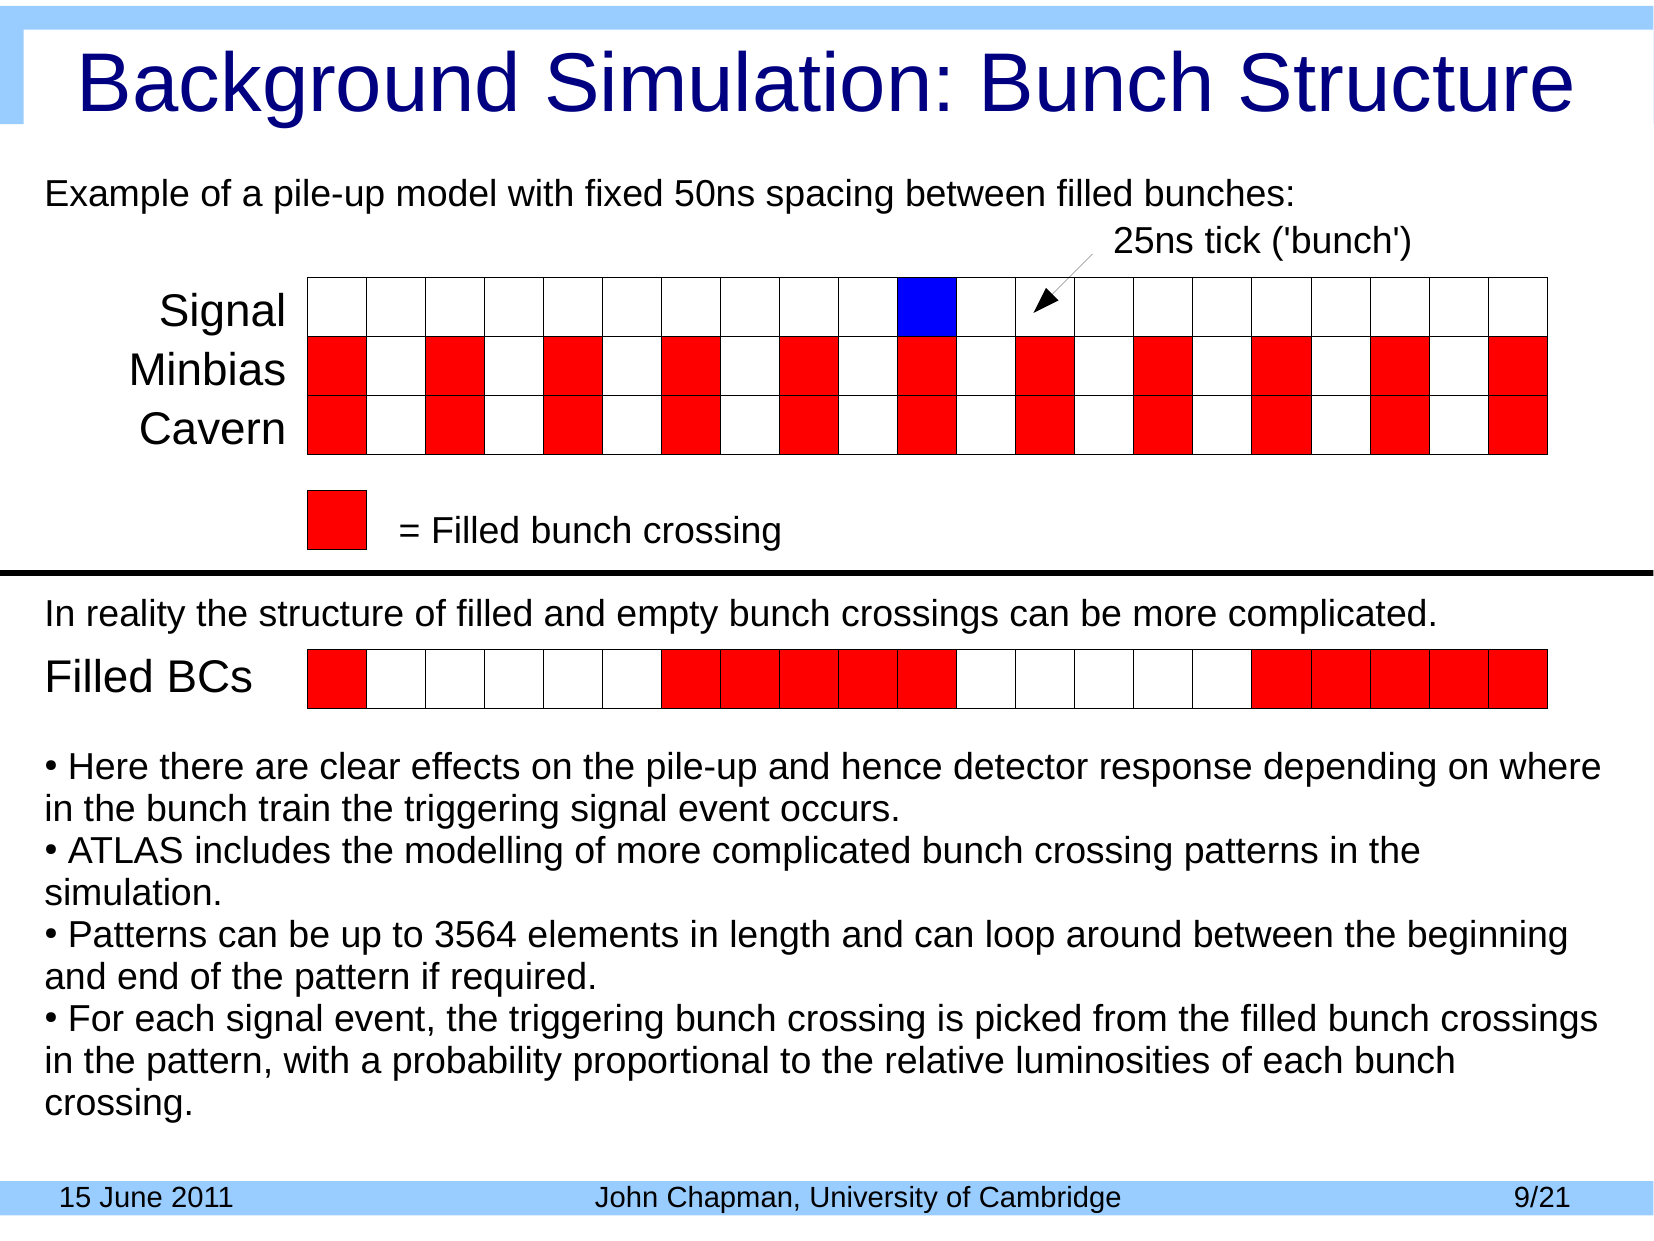

# Background Simulation: Bunch Structure
Example of a pile-up model with fixed 50ns spacing between filled bunches:
25ns tick ('bunch')
Signal
Minbias
Cavern
= Filled bunch crossing
In reality the structure of filled and empty bunch crossings can be more complicated.
Filled BCs
 Here there are clear effects on the pile-up and hence detector response depending on where in the bunch train the triggering signal event occurs.
 ATLAS includes the modelling of more complicated bunch crossing patterns in the simulation.
 Patterns can be up to 3564 elements in length and can loop around between the beginning and end of the pattern if required.
 For each signal event, the triggering bunch crossing is picked from the filled bunch crossings in the pattern, with a probability proportional to the relative luminosities of each bunch crossing.
9